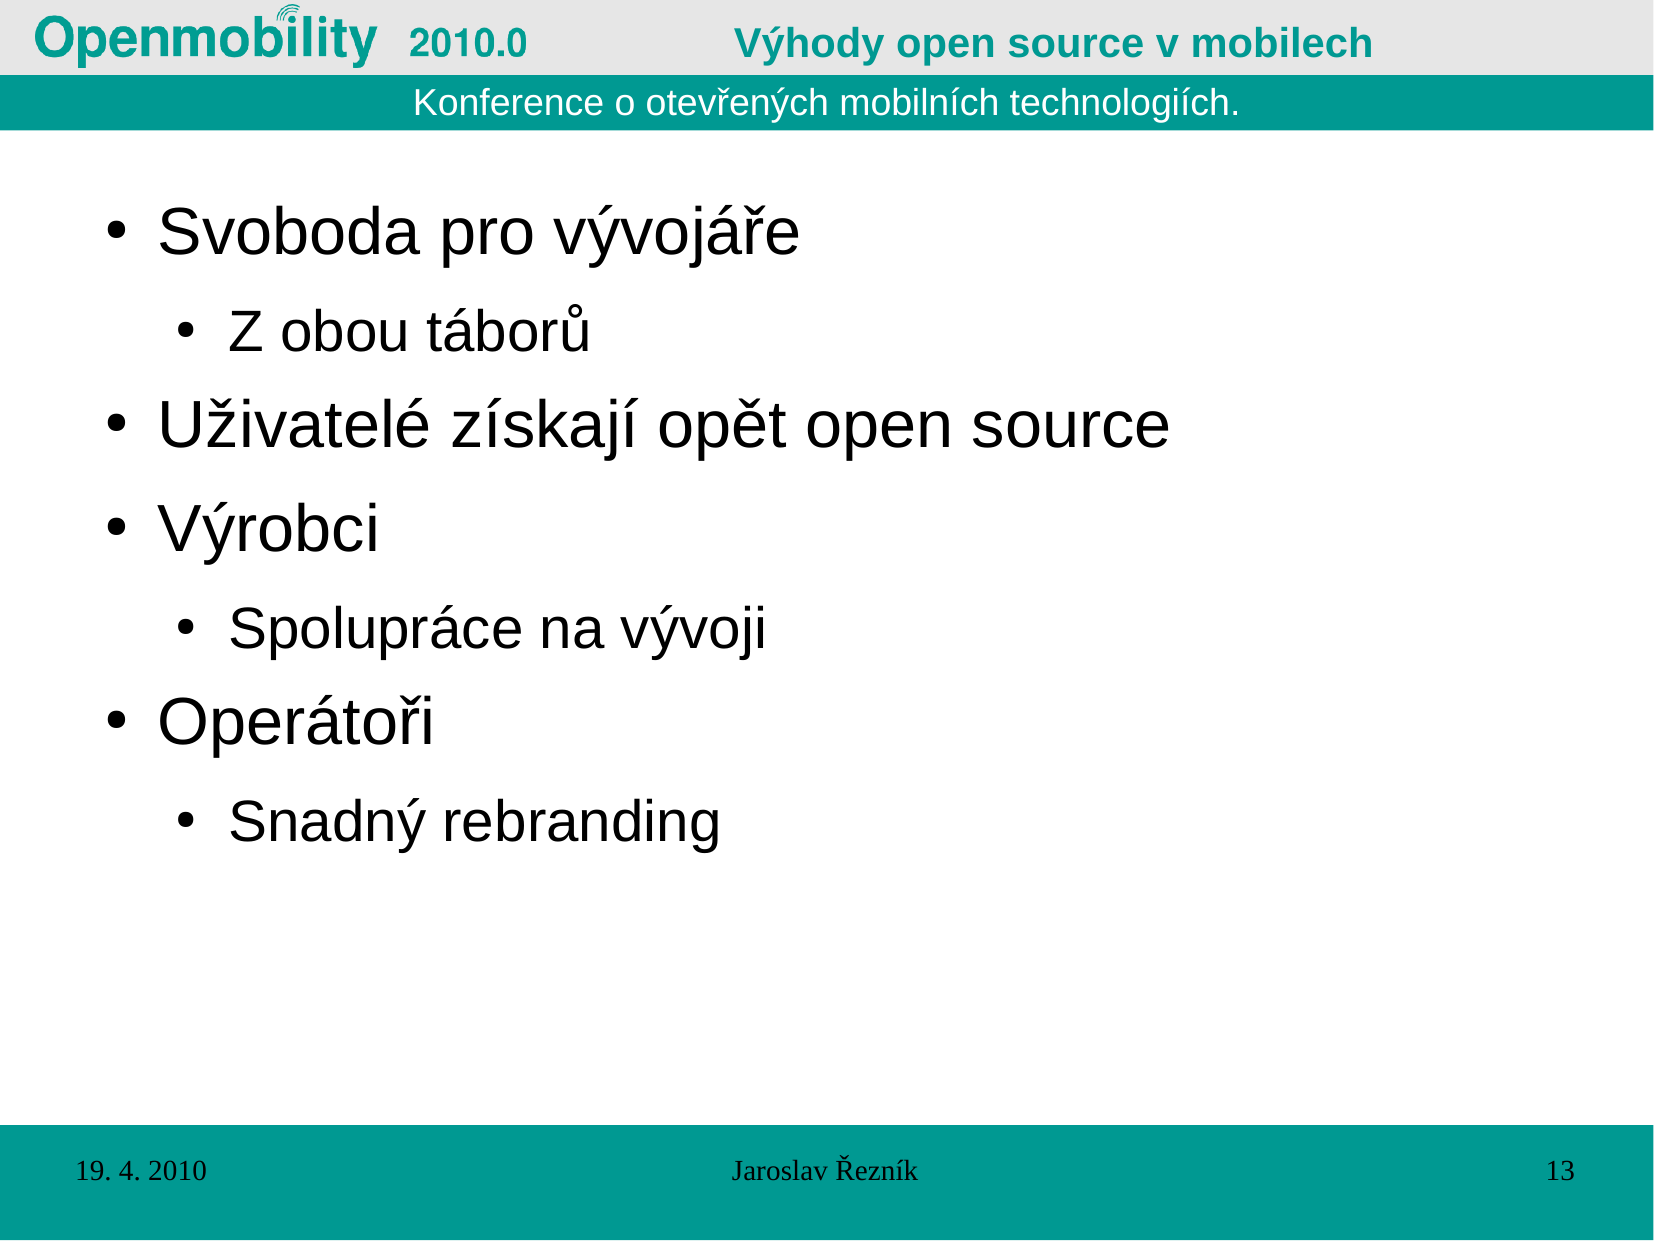

# Výhody open source v mobilech
Svoboda pro vývojáře
Z obou táborů
Uživatelé získají opět open source
Výrobci
Spolupráce na vývoji
Operátoři
Snadný rebranding
19. 4. 2010
Jaroslav Řezník
13